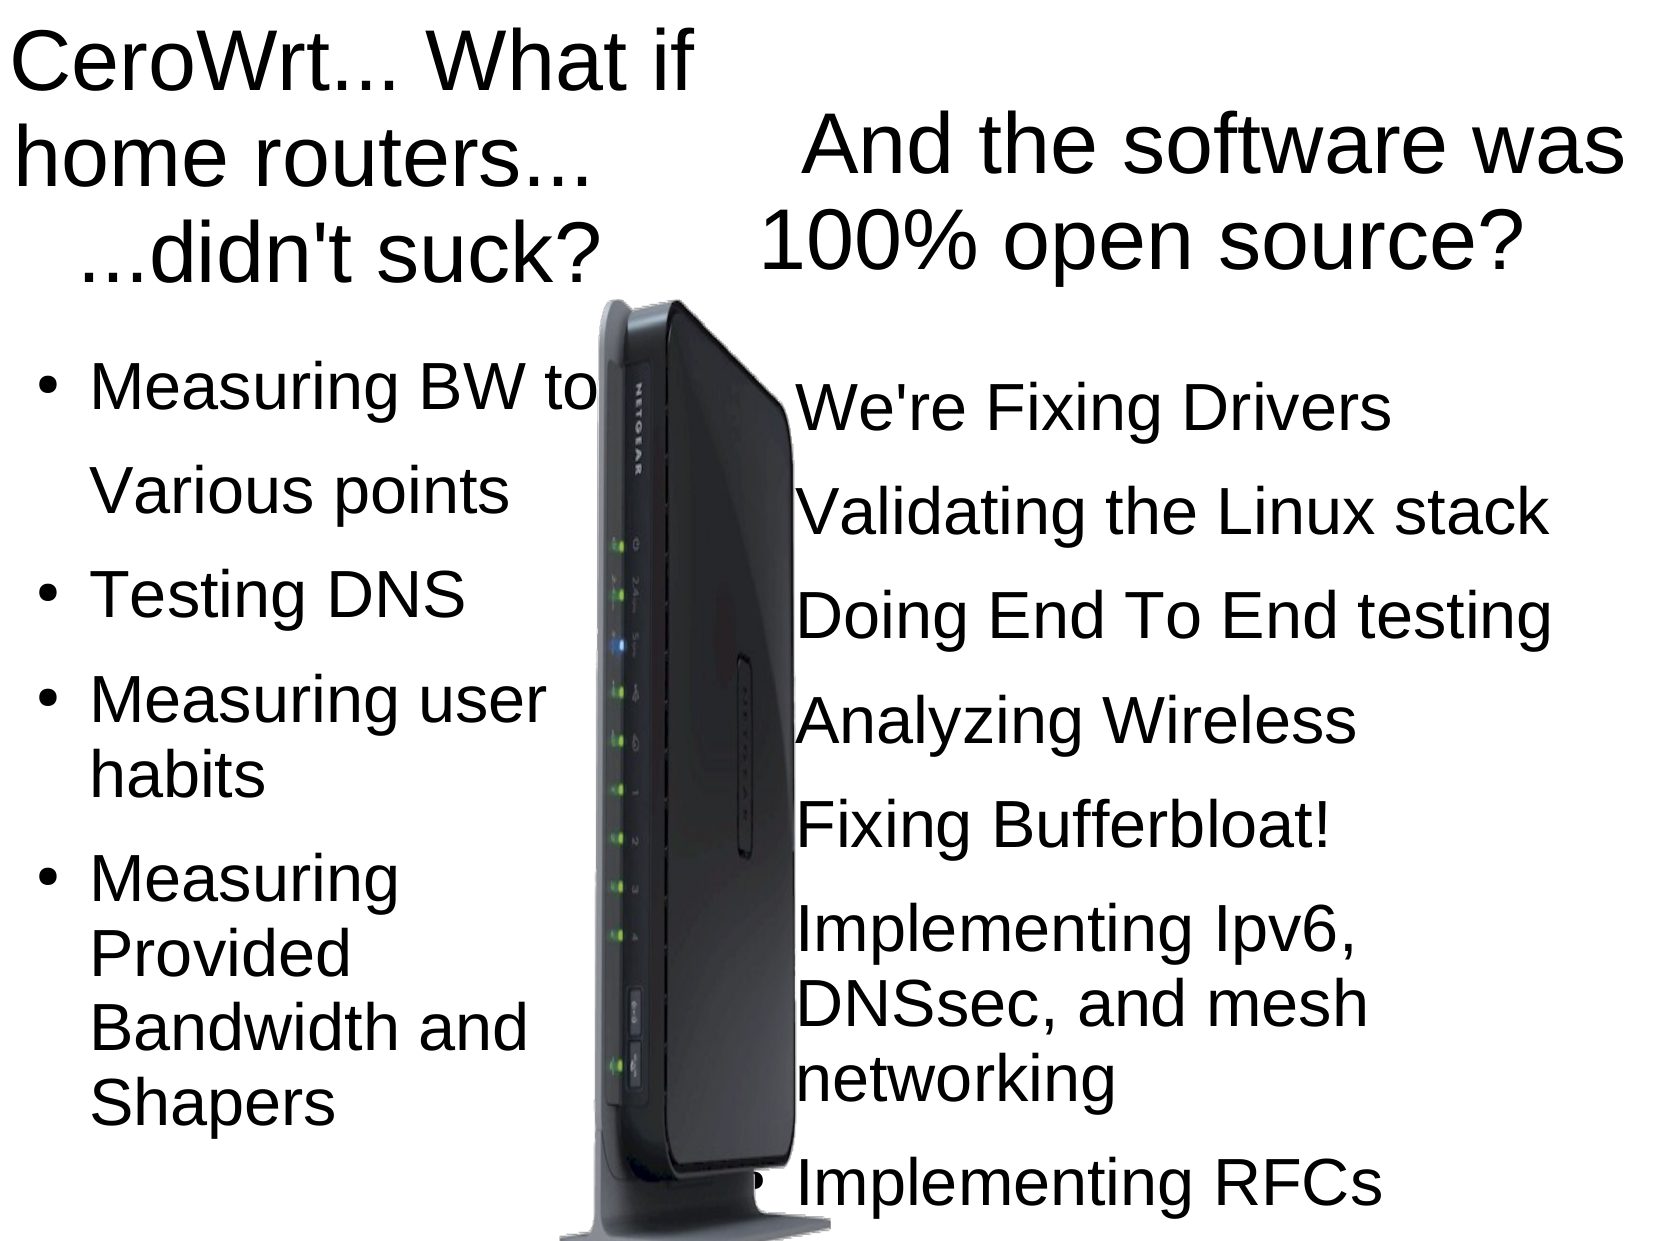

# CeroWrt... What if home routers... ...didn't suck?
And the software was 100% open source?
Measuring BW to
Various points
Testing DNS
Measuring user habits
Measuring Provided Bandwidth and Shapers
We're Fixing Drivers
Validating the Linux stack
Doing End To End testing
Analyzing Wireless
Fixing Bufferbloat!
Implementing Ipv6, DNSsec, and mesh networking
Implementing RFCs